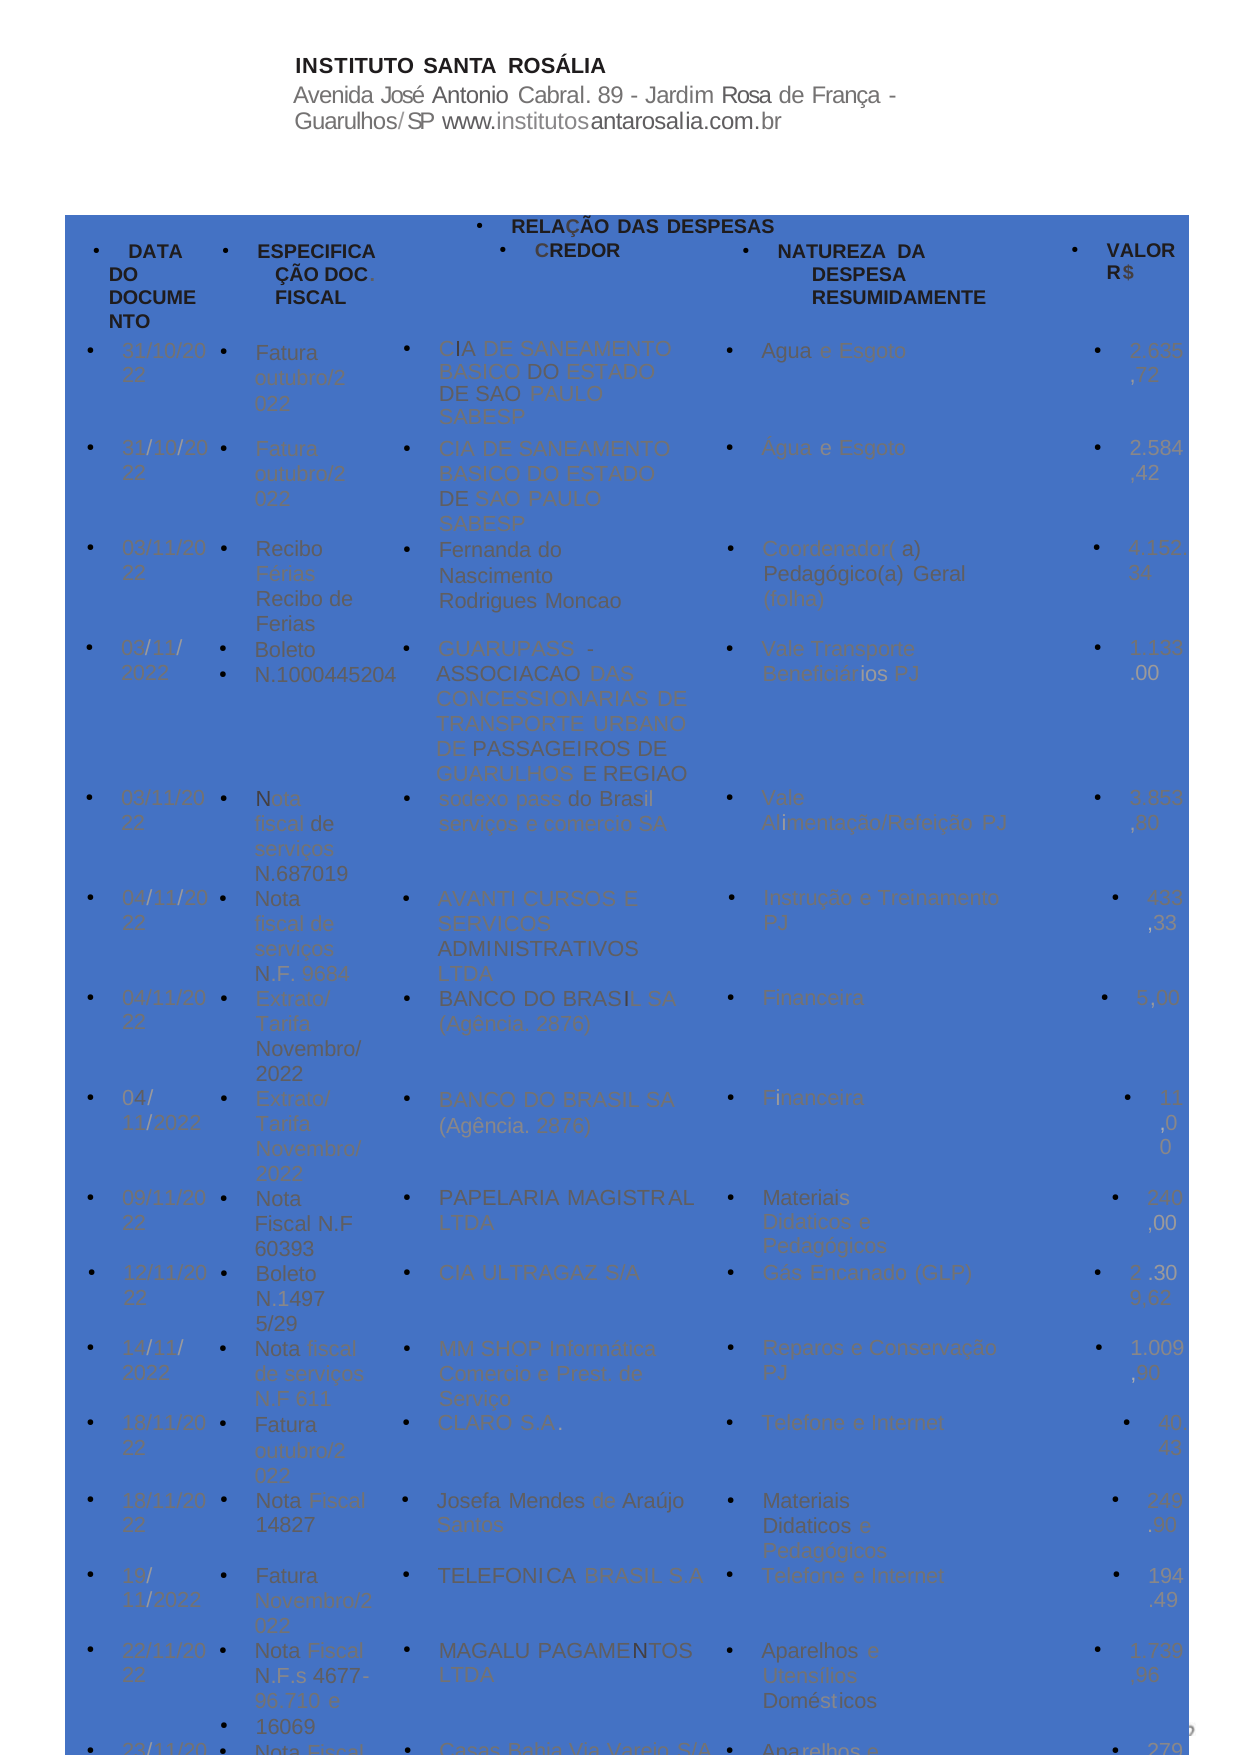

INSTITUTO SANTA ROSÁLIA
Avenida José Antonio Cabral.89 - Jardim Rosa de França - Guarulhos/SP www.institutosantarosalia.com.br
| RELAÇÃO DAS DESPESAS | | | | |
| --- | --- | --- | --- | --- |
| DATA DO DOCUMENTO | ESPECIFICAÇÃO DOC. FISCAL | CREDOR | NATUREZA DA DESPESA RESUMIDAMENTE | VALOR R$ |
| 31/10/2022 | Fatura outubro/2022 | CIA DE SANEAMENTO BASICO DO ESTADO DE SAO PAULO SABESP | Agua e Esgoto | 2.635 ,72 |
| 31/10/2022 | Fatura outubro/2022 | CIA DE SANEAMENTO BASICO DO ESTADO DE SAO PAULO SABESP | Água e Esgoto | 2.584,42 |
| 03/11/2022 | Recibo Férias Recibo de Ferias | Fernanda do Nascimento Rodrigues Moncao | Coordenador( a) Pedagógico(a) Geral (folha) | 4.152.34 |
| 03/11/ 2022 | Boleto N.1000445204 | GUARUPASS - ASSOCIACAO DAS CONCESSIONARIAS DE TRANSPORTE URBANO DE PASSAGEIROS DE GUARULHOS E REGIAO | Vale Transporte Beneficiários PJ | 1.133.00 |
| 03/11/2022 | Nota fiscal de serviços N.687019 | sodexo pass do Brasil serviços e comercio SA | Vale Alimentação/Refeição PJ | 3.853,80 |
| 04/11/2022 | Nota fiscal de serviços N.F. 9684 | AVANTI CURSOS E SERVICOS ADMINISTRATIVOS LTDA | Instrução e Treinamento PJ | 433 ,33 |
| 04/11/2022 | Extrato/Tarifa Novembro/2022 | BANCO DO BRASIL SA (Agência. 2876) | Financeira | 5,00 |
| 04/ 11/2022 | Extrato/Tarifa Novembro/2022 | BANCO DO BRASIL SA (Agência. 2876) | Financeira | 11,00 |
| 09/11/2022 | Nota Fiscal N.F 60393 | PAPELARIA MAGISTRAL LTDA | Materiais Didaticos e Pedagógicos | 240 ,00 |
| 12/11/2022 | Boleto N.14975/29 | CIA ULTRAGAZ S/A | Gás Encanado (GLP) | 2 .309,62 |
| 14/11/ 2022 | Nota fiscal de serviços N.F 611 | MM SHOP Informática Comercio e Prest. de Serviço | Reparos e Conservação PJ | 1.009,90 |
| 18/11/2022 | Fatura outubro/2022 | CLARO S.A. | Telefone e Internet | 40.43 |
| 18/11/2022 | Nota Fiscal 14827 | Josefa Mendes de Araújo Santos | Materiais Didaticos e Pedagógicos | 249 .90 |
| 19/ 11/2022 | Fatura Novembro/2022 | TELEFONICA BRASIL S.A | Telefone e Internet | 194.49 |
| 22/11/2022 | Nota Fiscal N.F.s 4677- 96.710 e 16069 | MAGALU PAGAMENTOS LTDA | Aparelhos e Utensílios Domésticos | 1.739,96 |
| 23/11/2022 | Nota Fiscal N.F.2512363 | Casas Bahia Via Varejo S/A | Aparelhos e Utensílios Domésticos | 279,90 |
| 23/11/2022 | Holerite 1parcela 13 | Luzinete de Sousa Moura Santos | Professor(a) (folha) | 763,88 |
| 23/11/2022 | Holerite 1parcela 13 | Rafaela Maris Belo | Auxiliar Operacional (folha) | 873,90 |